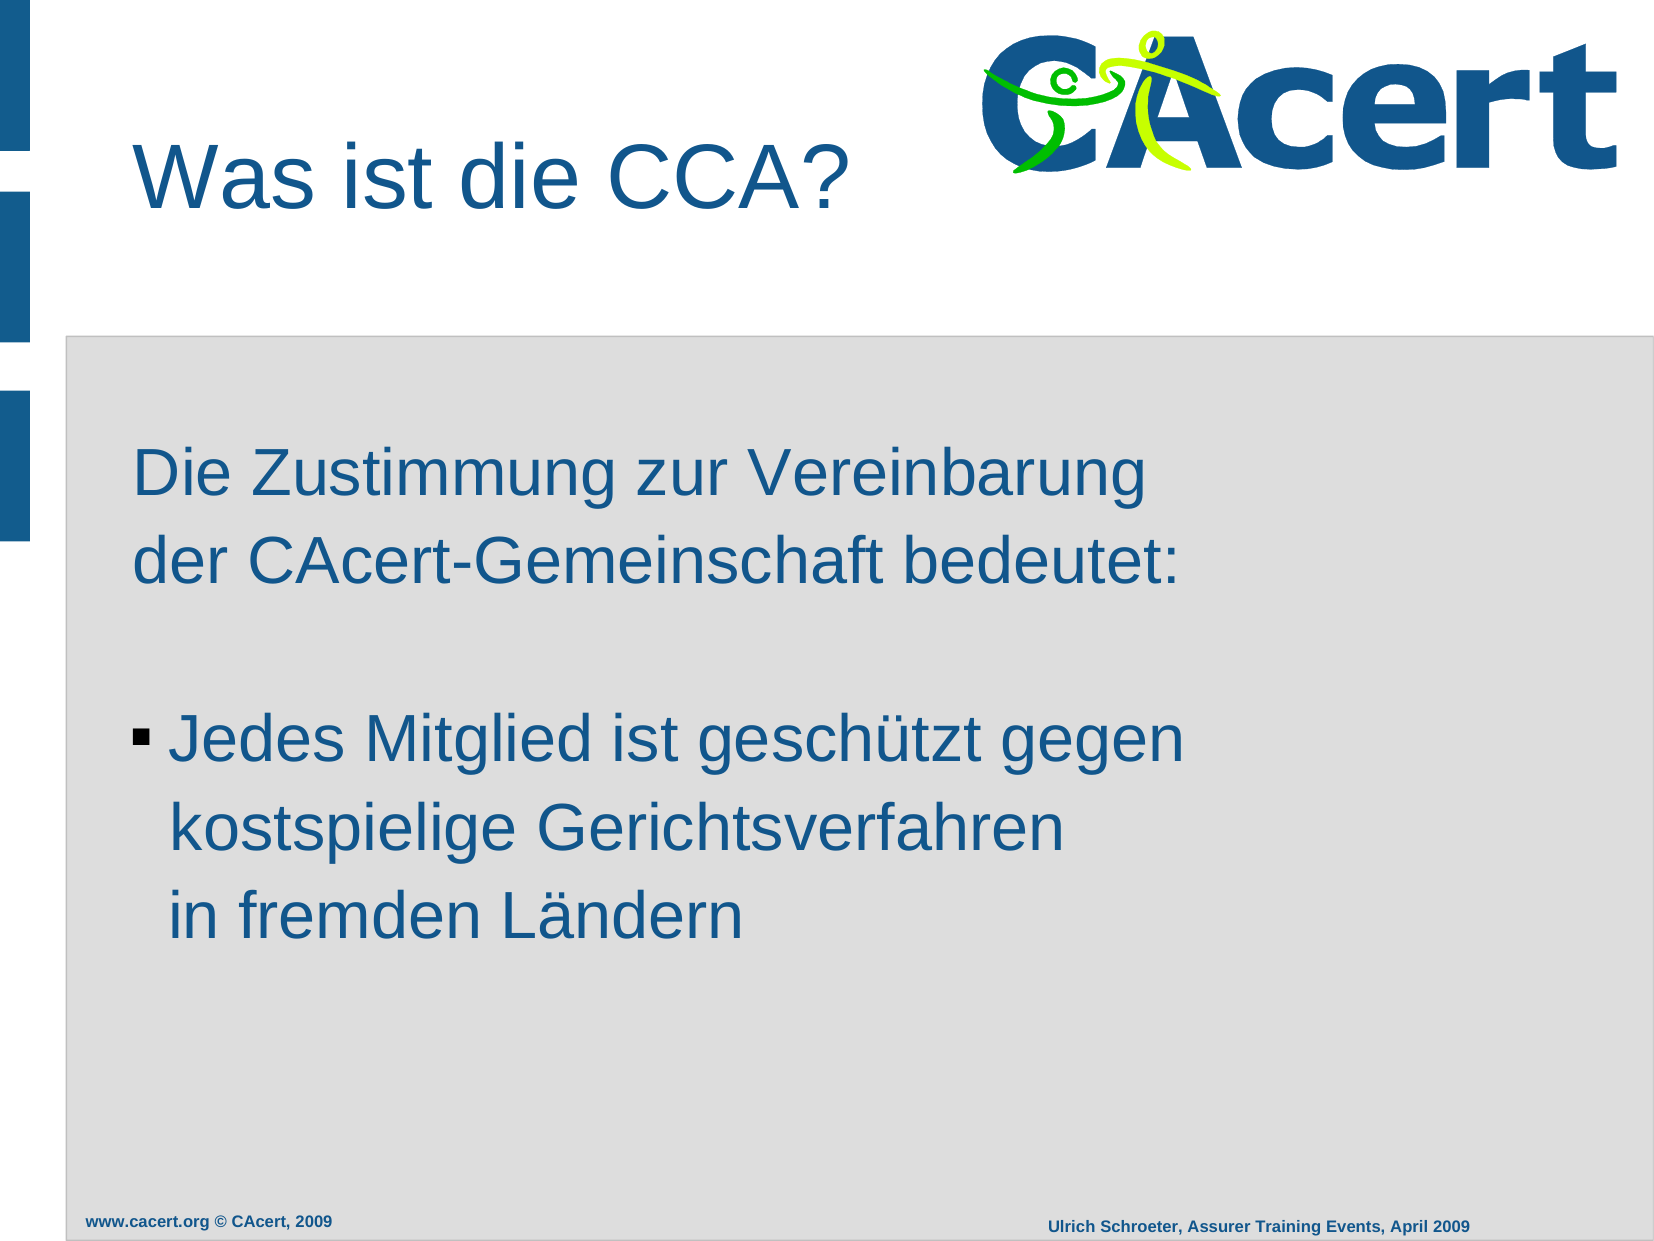

Was ist die CCA?
Die Zustimmung zur Vereinbarung
der CAcert-Gemeinschaft bedeutet:
 Jedes Mitglied ist geschützt gegen
 kostspielige Gerichtsverfahren
 in fremden Ländern